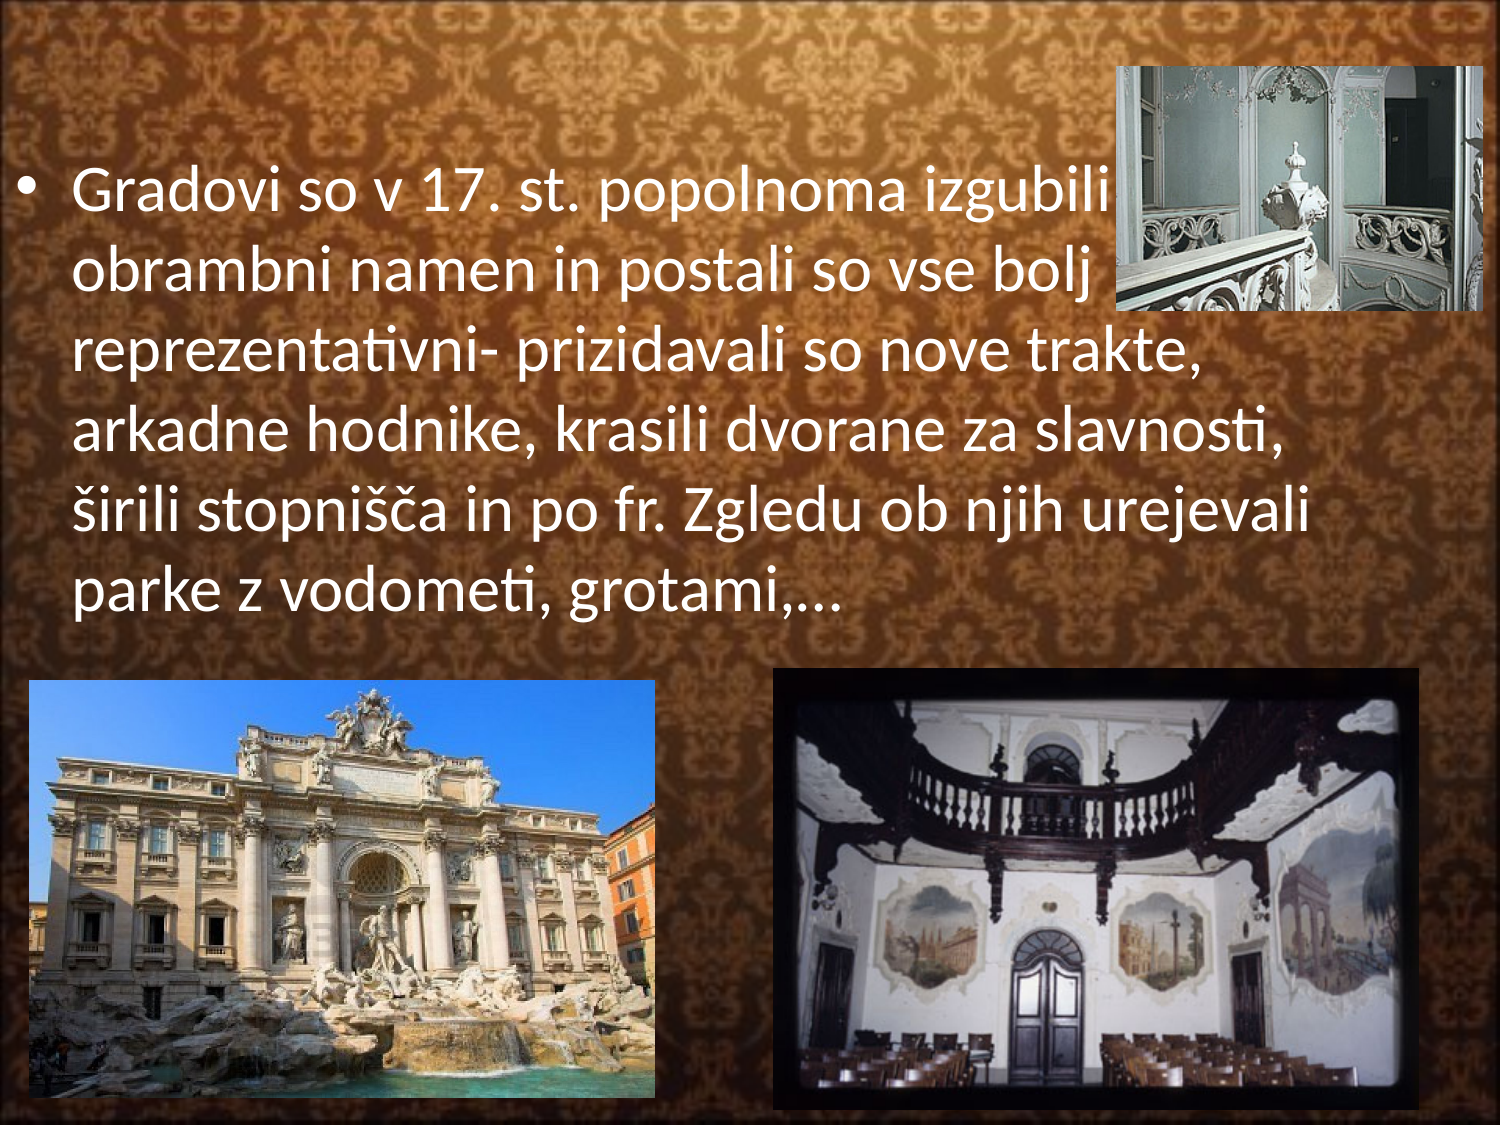

#
Gradovi so v 17. st. popolnoma izgubili obrambni namen in postali so vse bolj reprezentativni- prizidavali so nove trakte, arkadne hodnike, krasili dvorane za slavnosti, širili stopnišča in po fr. Zgledu ob njih urejevali parke z vodometi, grotami,…